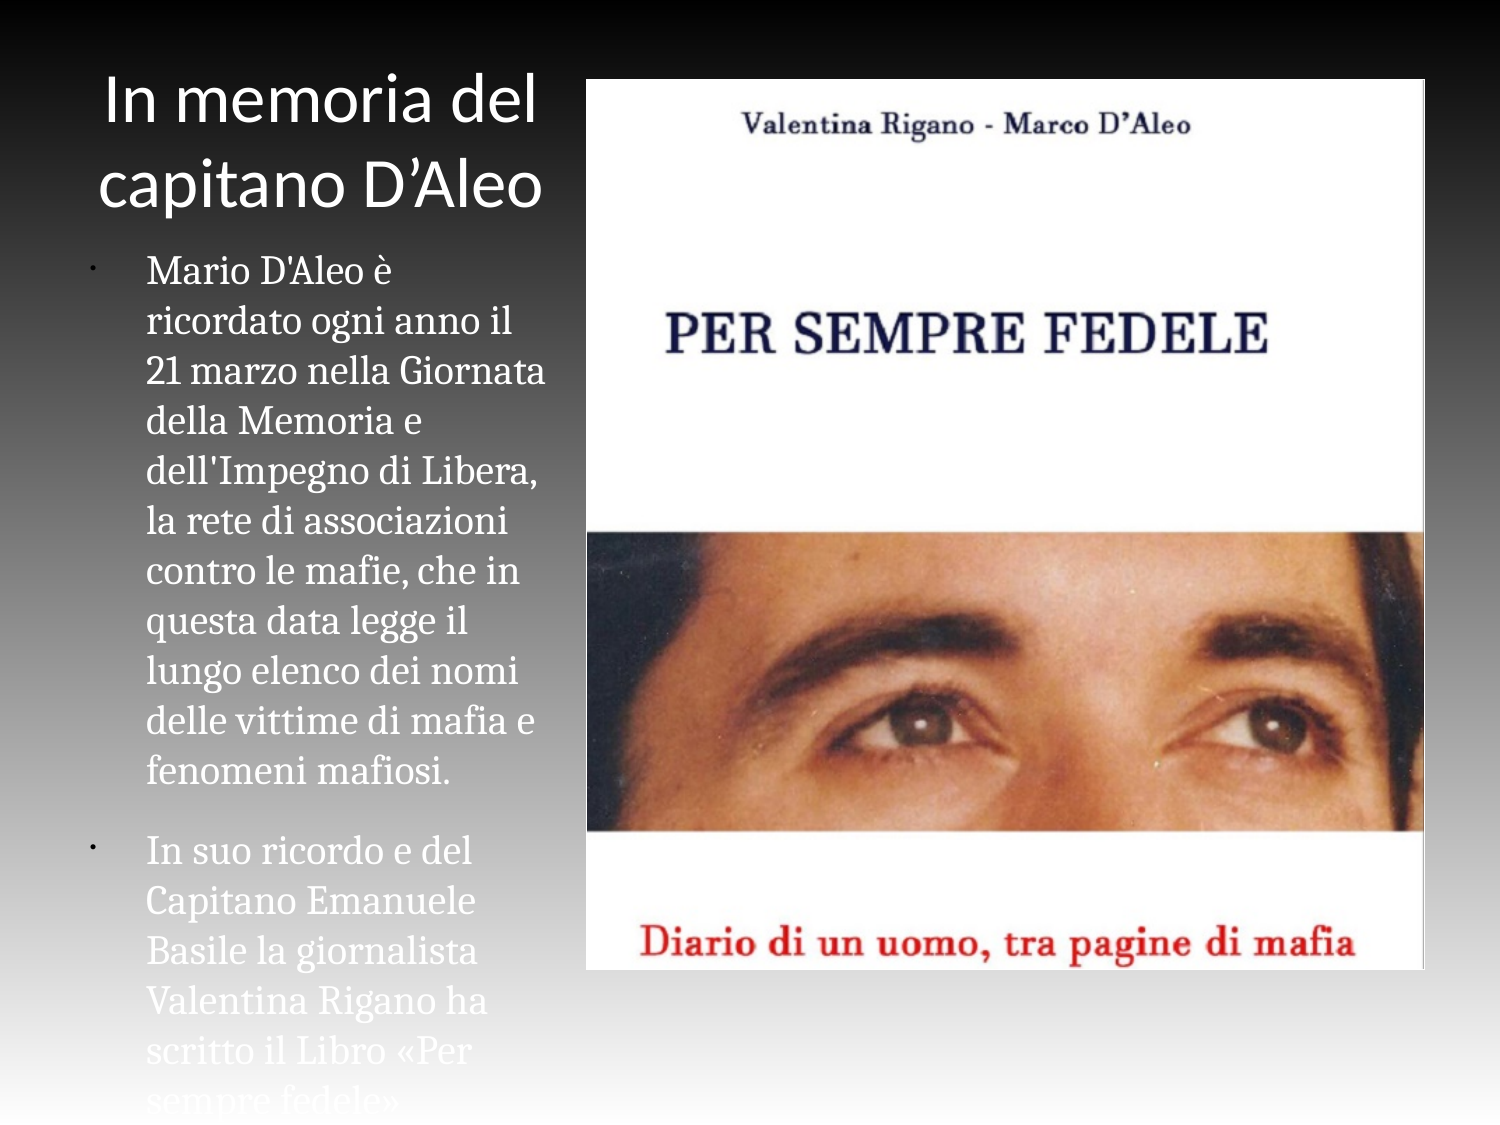

# In memoria del capitano D’Aleo
Mario D'Aleo è ricordato ogni anno il 21 marzo nella Giornata della Memoria e dell'Impegno di Libera, la rete di associazioni contro le mafie, che in questa data legge il lungo elenco dei nomi delle vittime di mafia e fenomeni mafiosi.
In suo ricordo e del Capitano Emanuele Basile la giornalista Valentina Rigano ha scritto il Libro «Per sempre fedele»